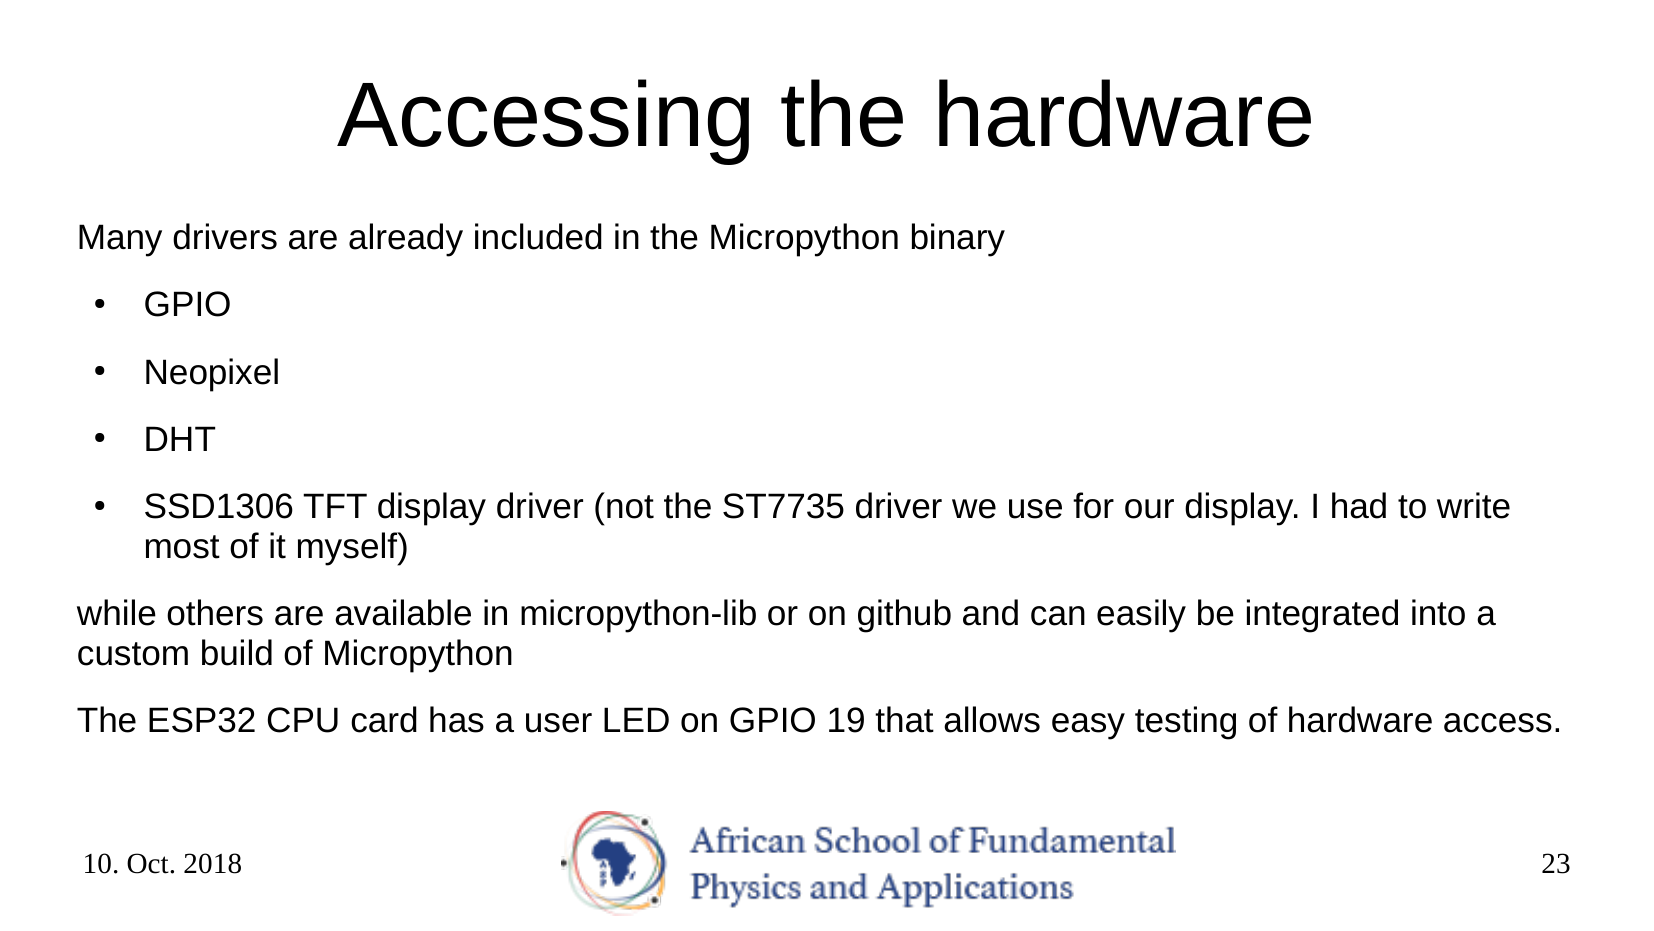

# Accessing the hardware
Many drivers are already included in the Micropython binary
GPIO
Neopixel
DHT
SSD1306 TFT display driver (not the ST7735 driver we use for our display. I had to write most of it myself)
while others are available in micropython-lib or on github and can easily be integrated into a custom build of Micropython
The ESP32 CPU card has a user LED on GPIO 19 that allows easy testing of hardware access.
10. Oct. 2018
23